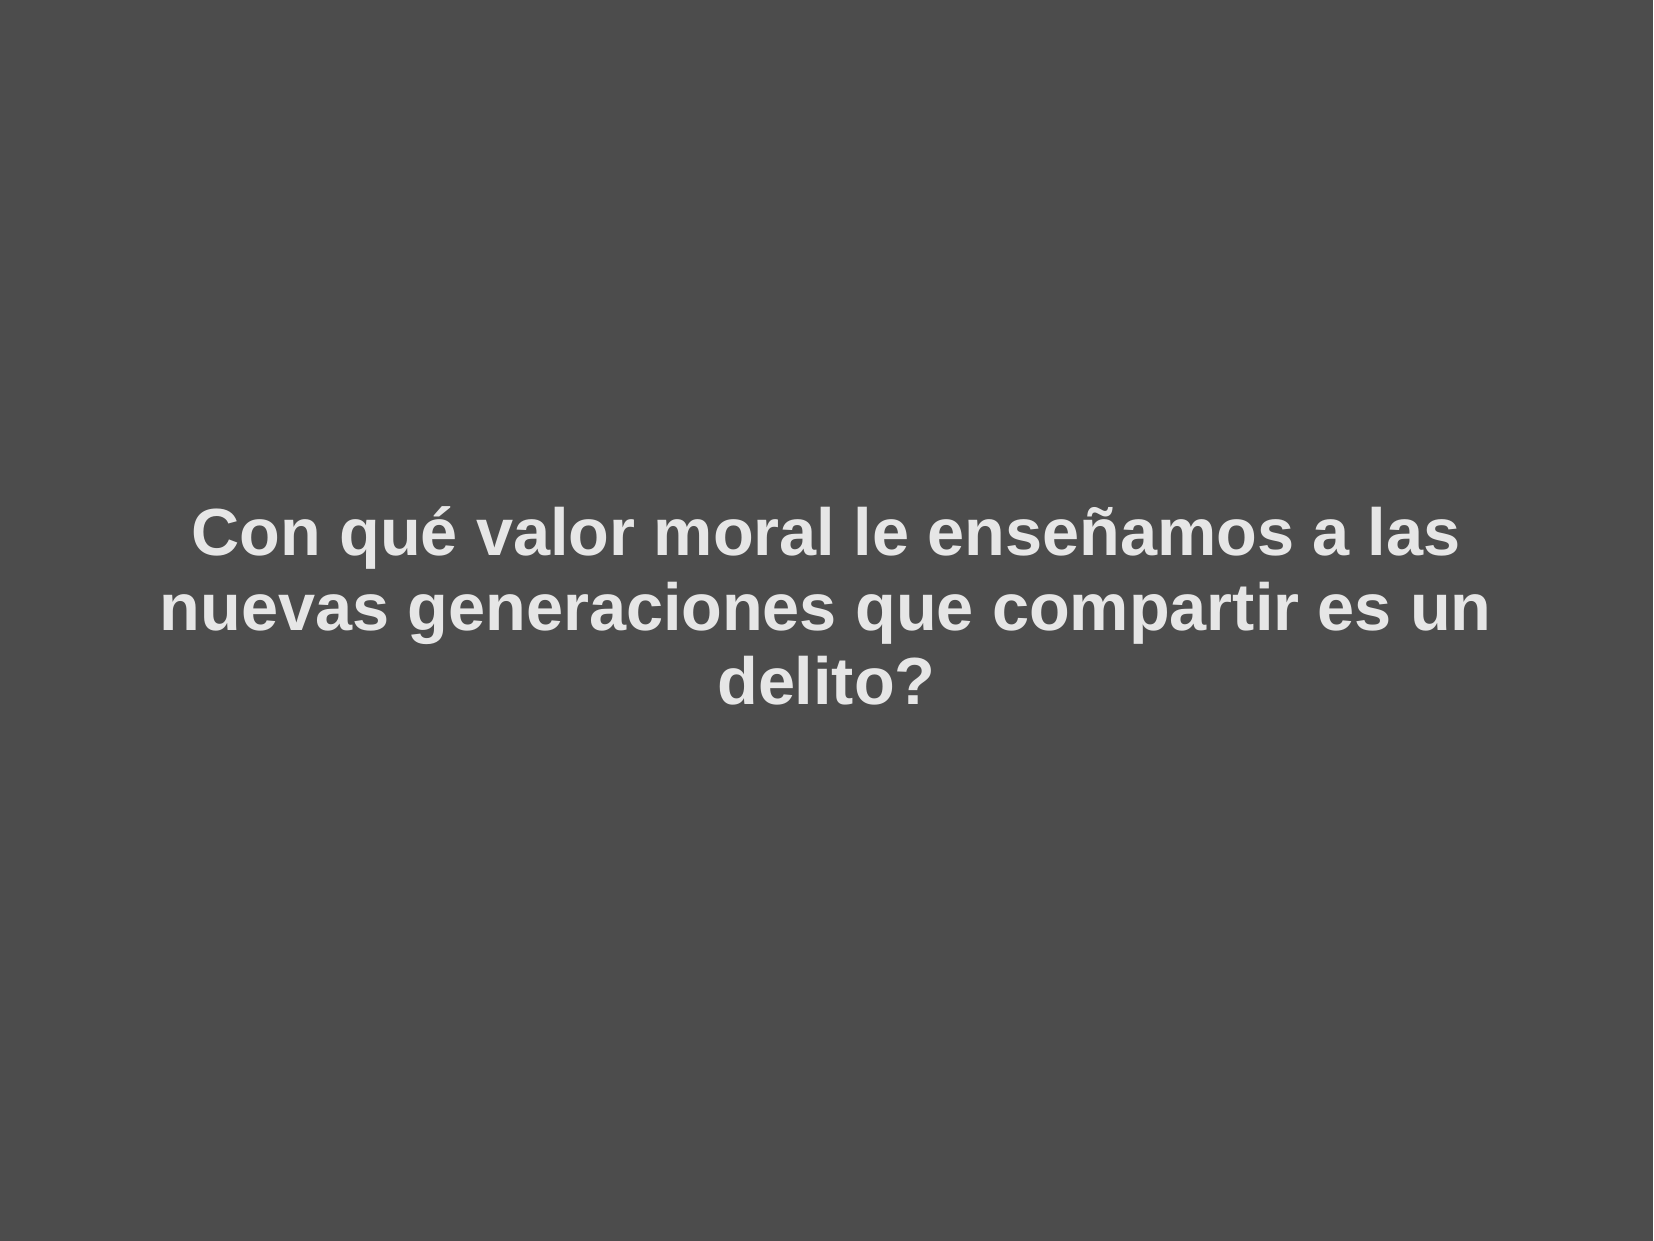

# Con qué valor moral le enseñamos a las nuevas generaciones que compartir es un delito?